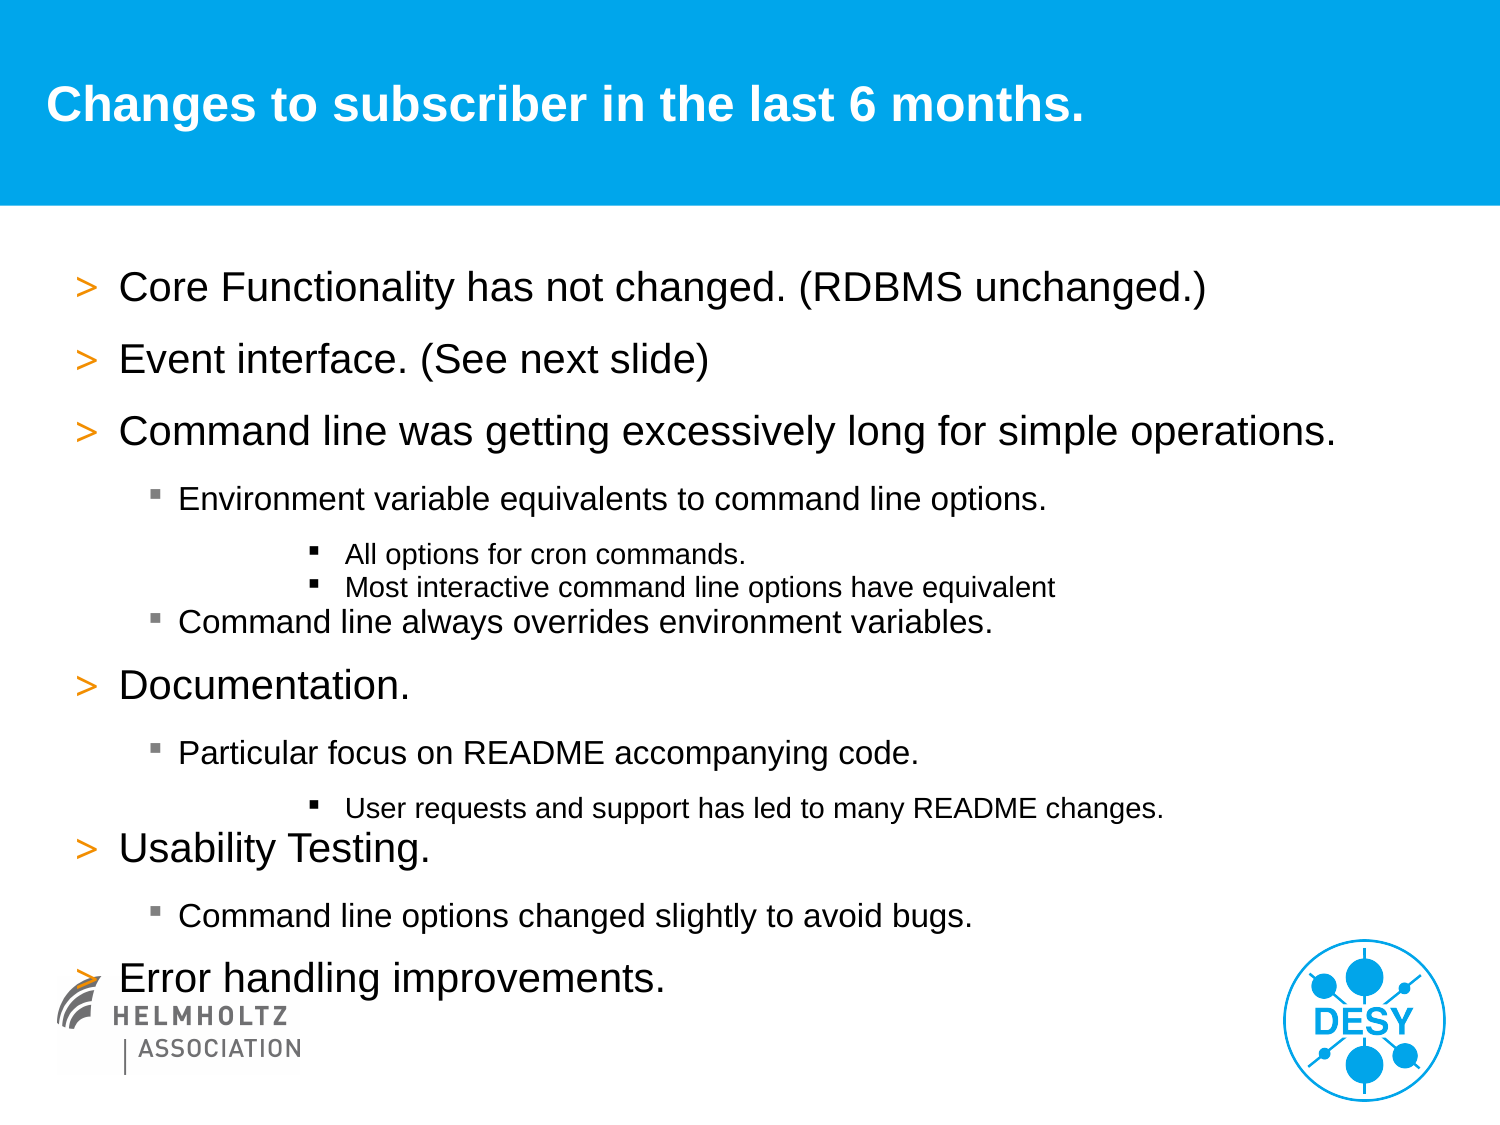

# Changes to subscriber in the last 6 months.
Core Functionality has not changed. (RDBMS unchanged.)
Event interface. (See next slide)
Command line was getting excessively long for simple operations.
Environment variable equivalents to command line options.
All options for cron commands.
Most interactive command line options have equivalent
Command line always overrides environment variables.
Documentation.
Particular focus on README accompanying code.
User requests and support has led to many README changes.
Usability Testing.
Command line options changed slightly to avoid bugs.
Error handling improvements.